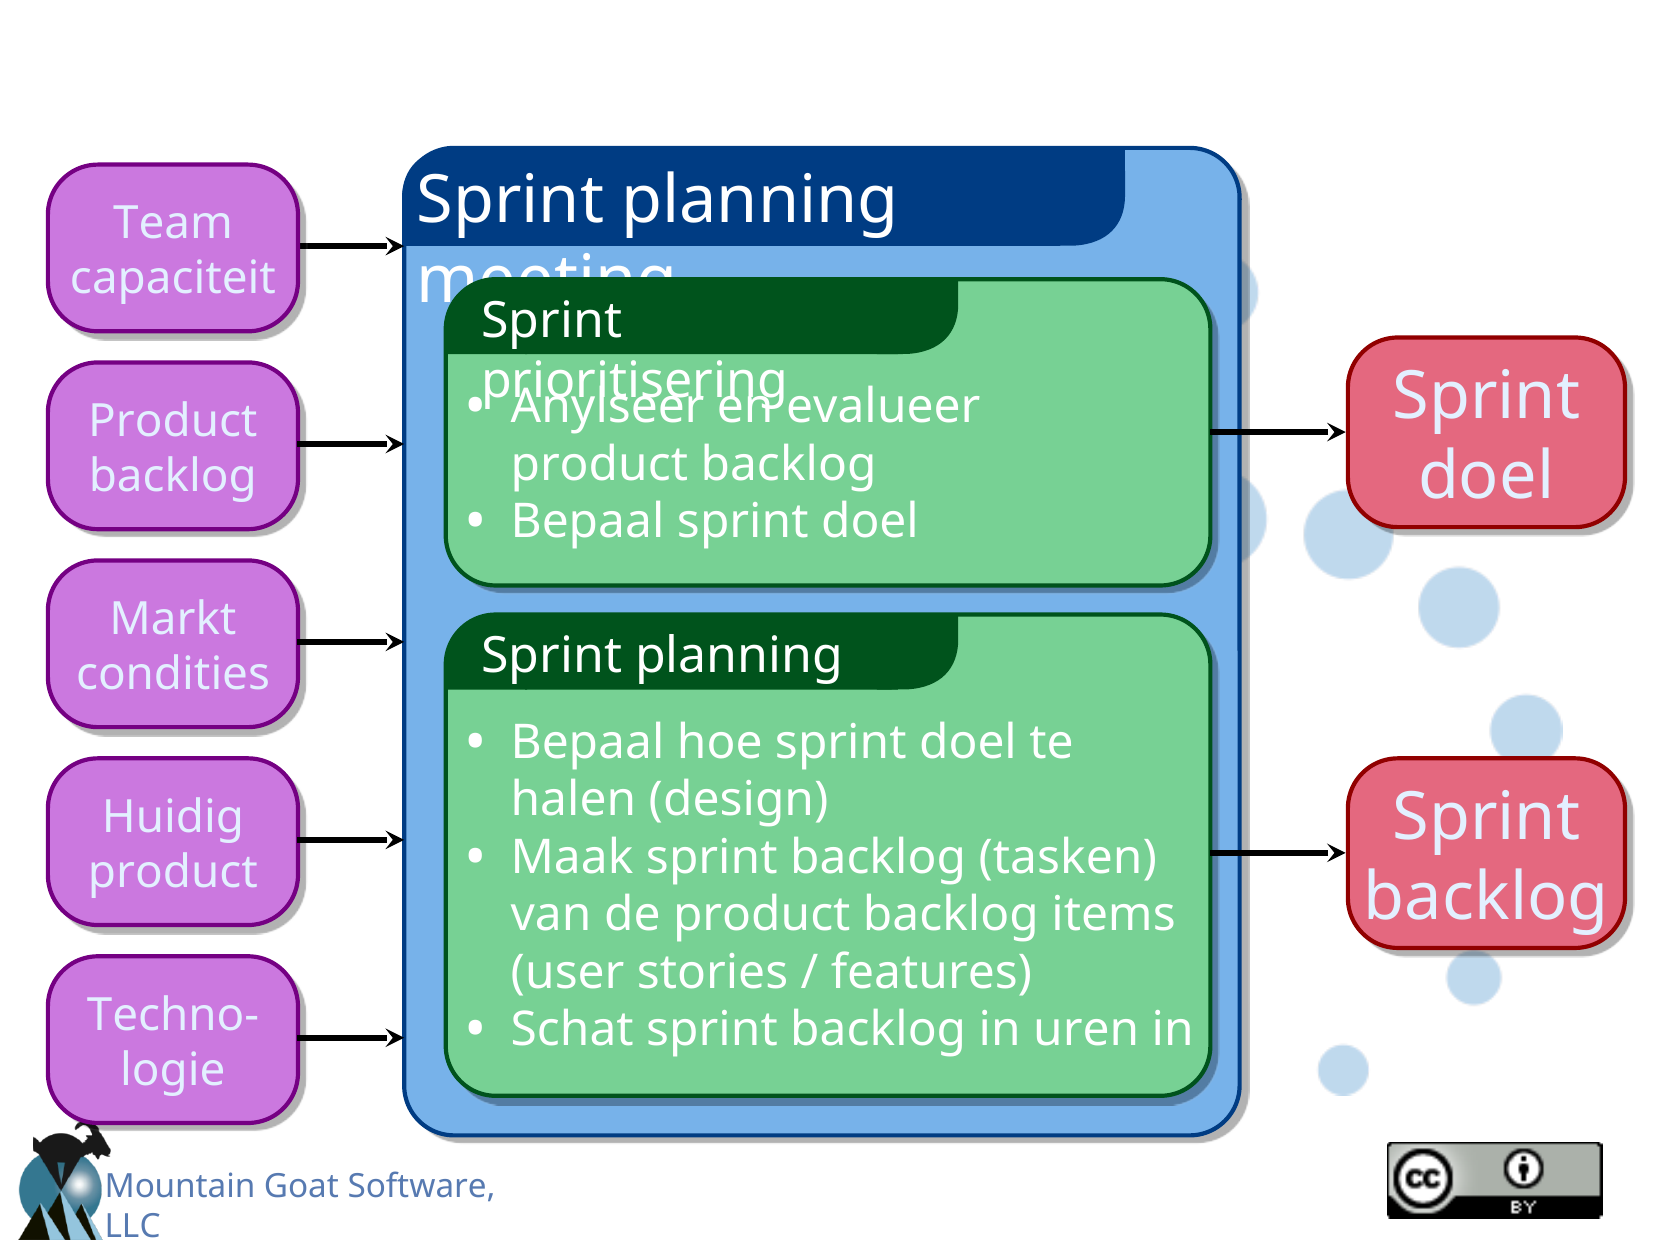

Sprint planning meeting
Team capaciteit
Sprint prioritisering
Anylseer en evalueer product backlog
Bepaal sprint doel
Sprint
doel
Product backlog
Markt condities
Sprint planning
Bepaal hoe sprint doel te halen (design)
Maak sprint backlog (tasken) van de product backlog items (user stories / features)
Schat sprint backlog in uren in
Huidig product
Sprint
backlog
Techno-logie